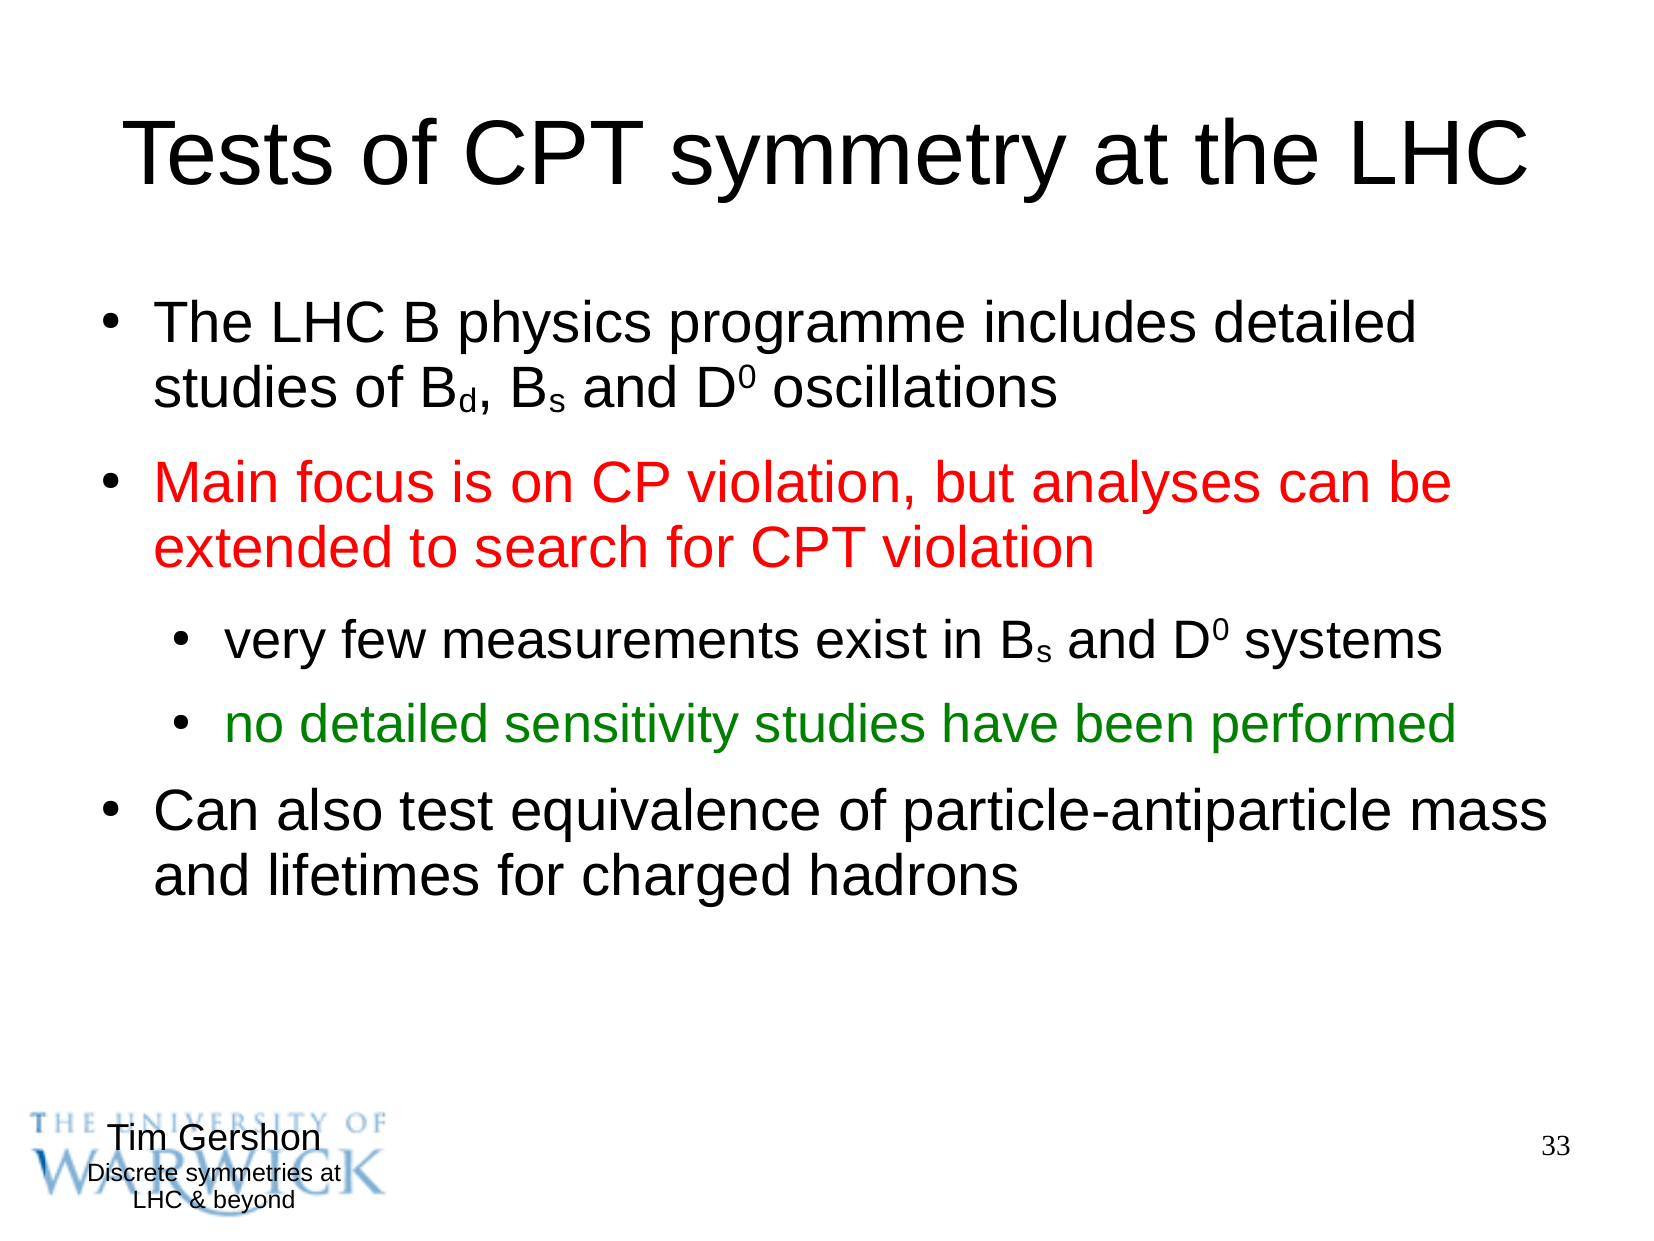

# Tests of CPT symmetry at the LHC
The LHC B physics programme includes detailed studies of Bd, Bs and D0 oscillations
Main focus is on CP violation, but analyses can be extended to search for CPT violation
very few measurements exist in Bs and D0 systems
no detailed sensitivity studies have been performed
Can also test equivalence of particle-antiparticle mass and lifetimes for charged hadrons
Tim Gershon
Discrete symmetries at LHC & beyond
33